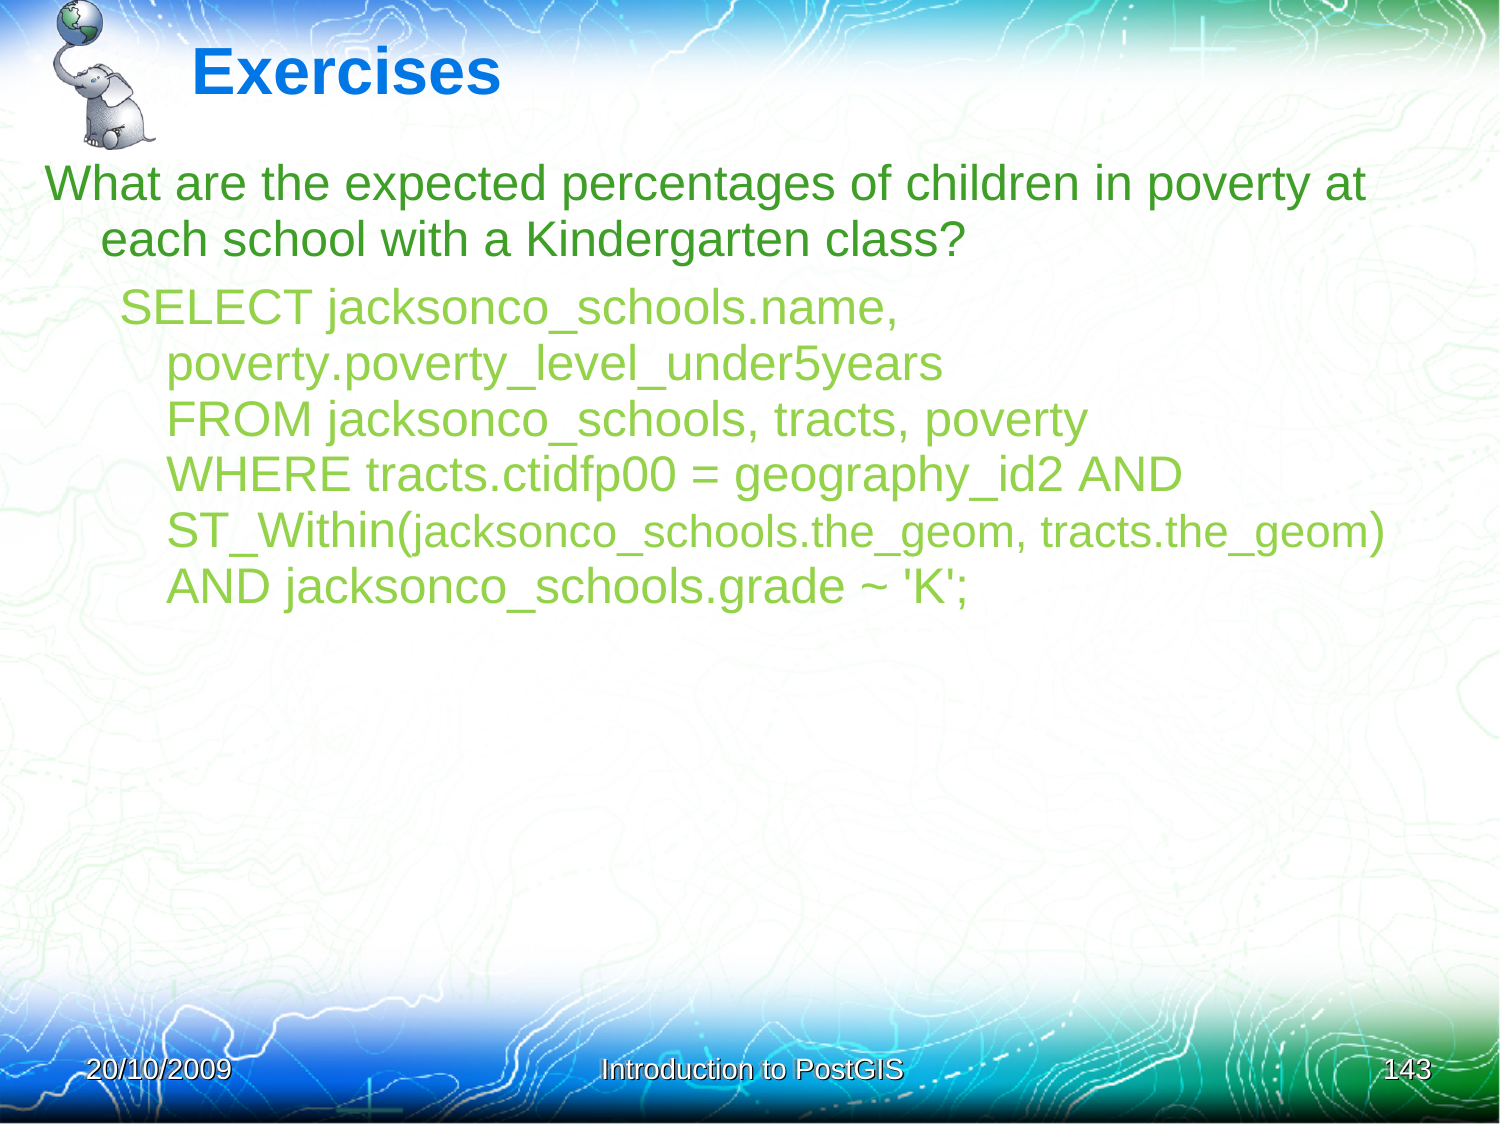

# Exercises
What are the expected percentages of children in poverty at each school with a Kindergarten class?
SELECT jacksonco_schools.name,
poverty.poverty_level_under5years
FROM jacksonco_schools, tracts, poverty
WHERE tracts.ctidfp00 = geography_id2 AND
ST_Within(jacksonco_schools.the_geom, tracts.the_geom)
AND jacksonco_schools.grade ~ 'K';
20/10/2009
Introduction to PostGIS
143